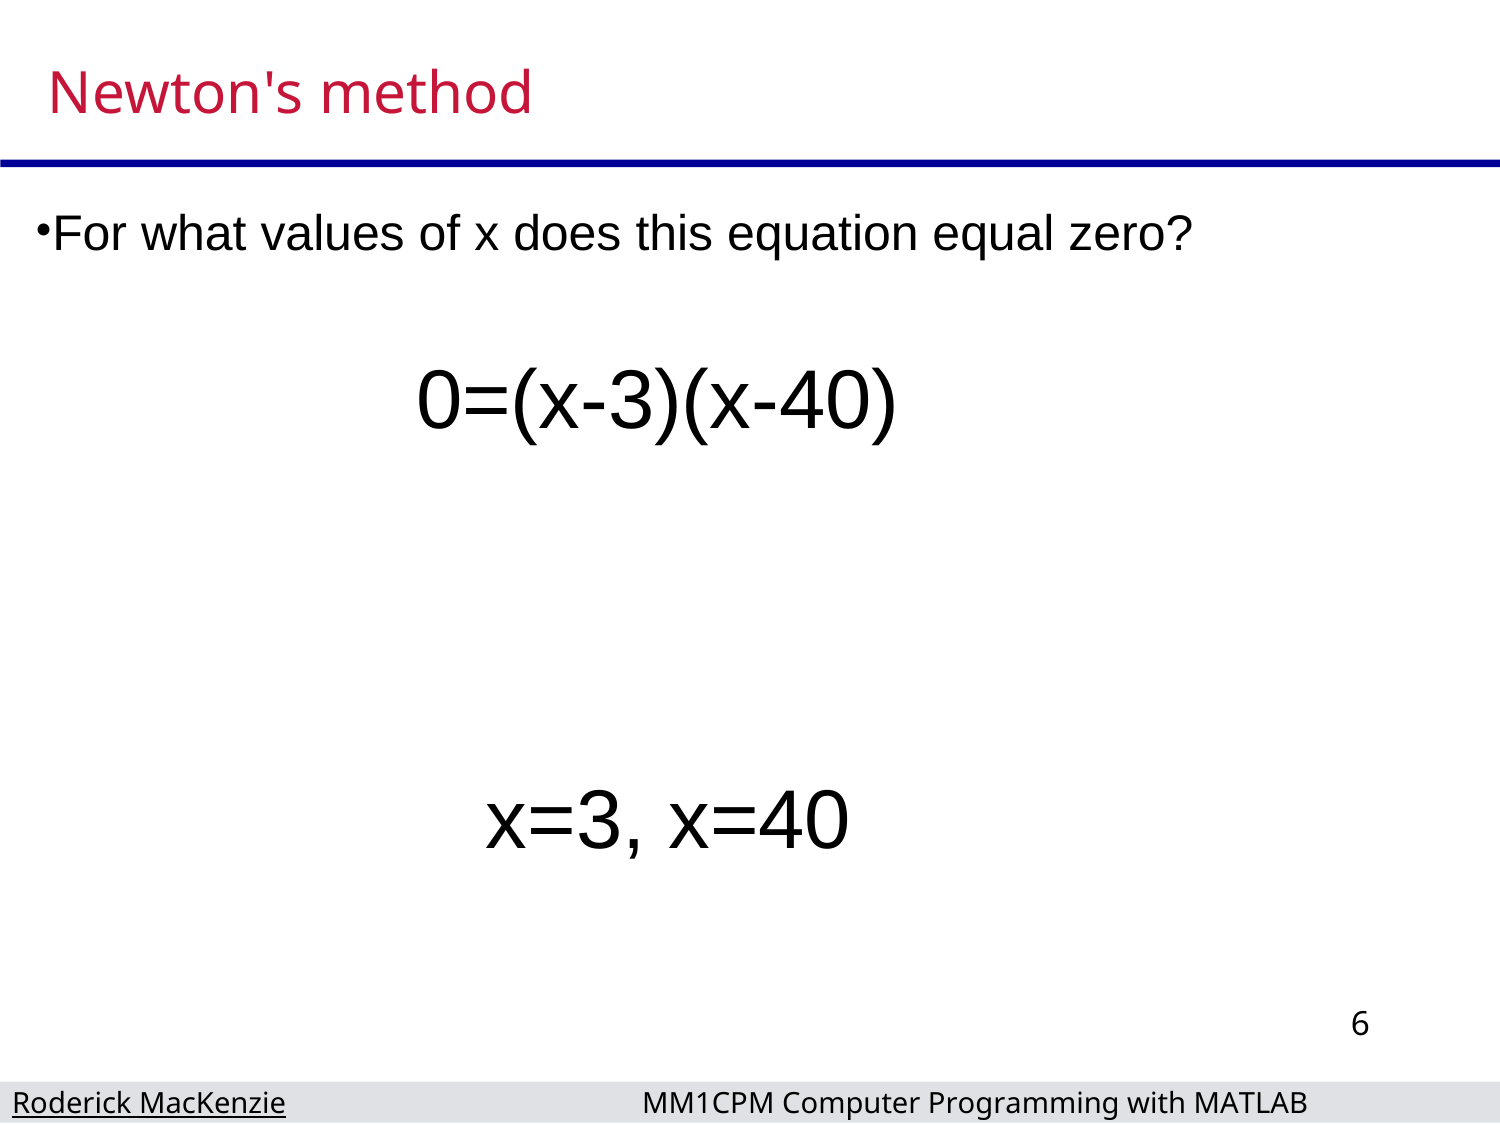

# Newton's method
For what values of x does this equation equal zero?
0=(x-3)(x-40)
x=3, x=40